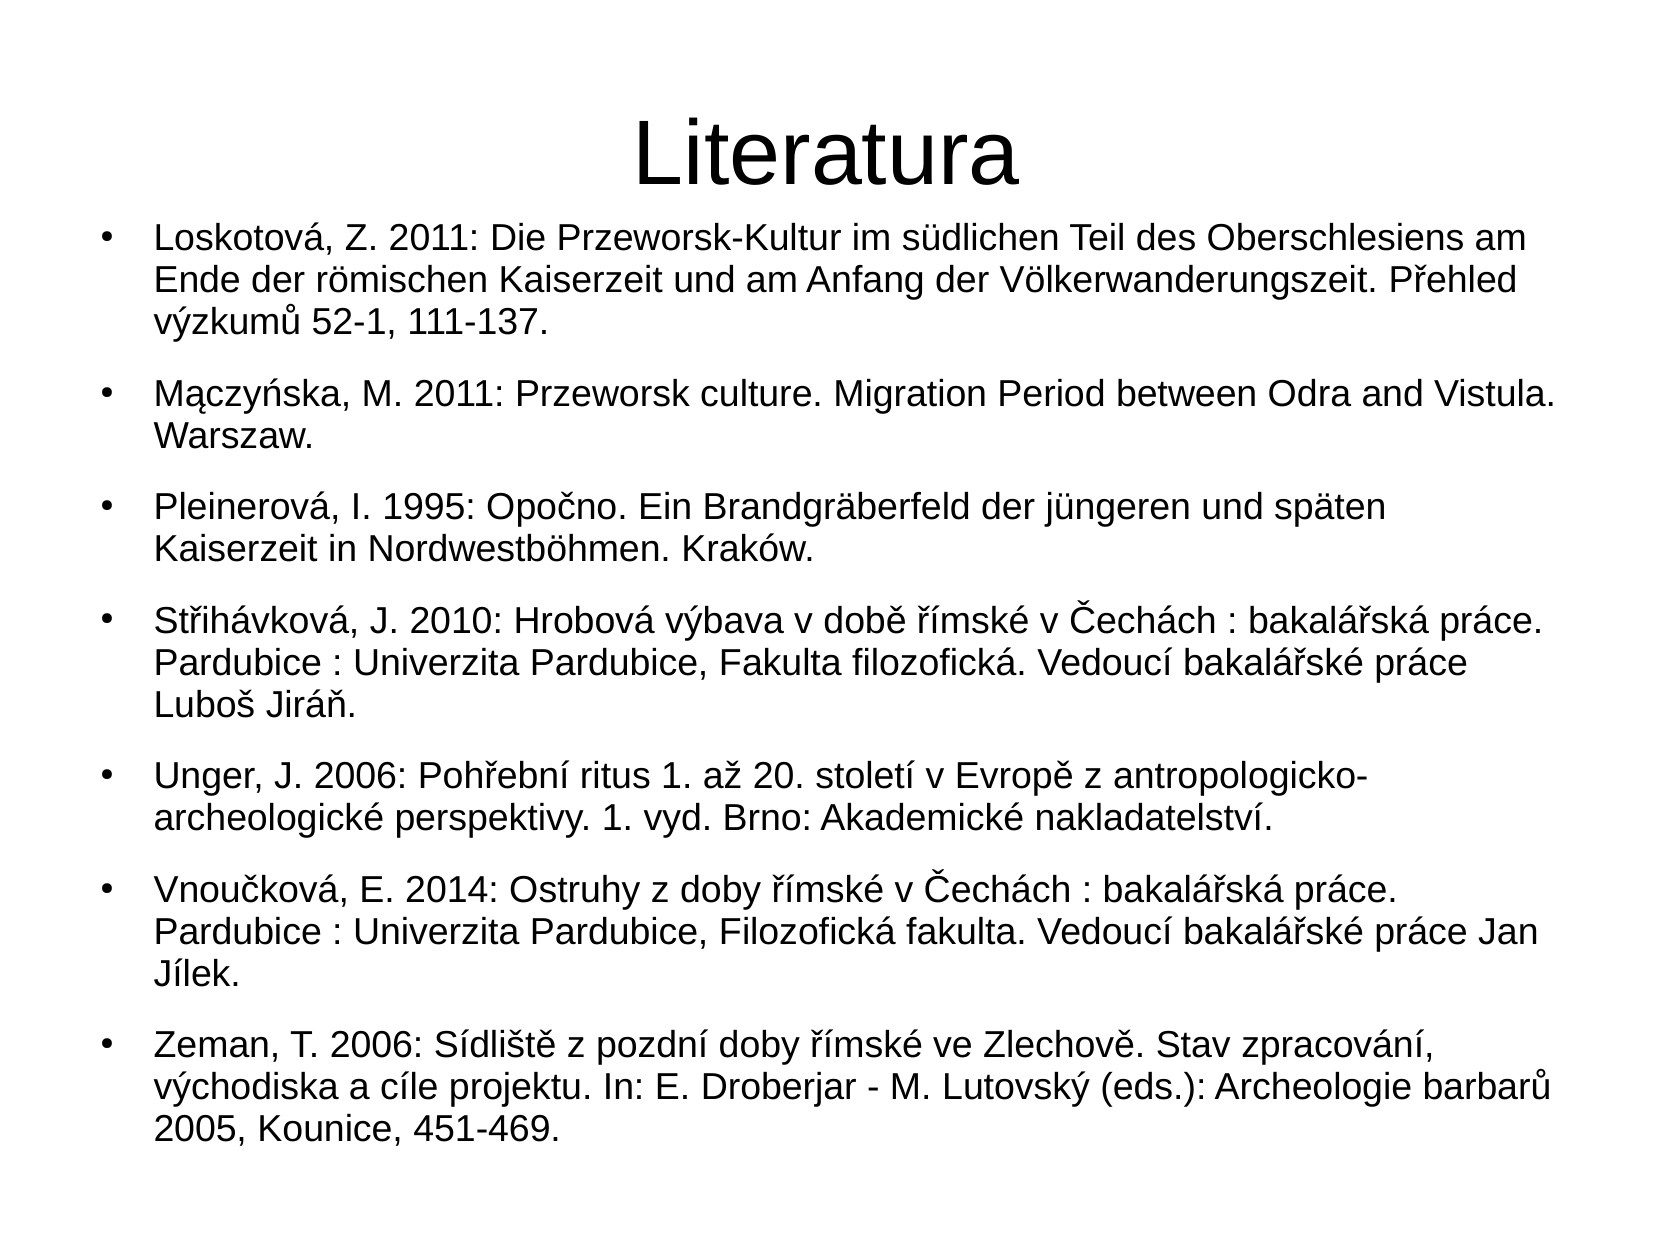

# Literatura
Loskotová, Z. 2011: Die Przeworsk-Kultur im südlichen Teil des Oberschlesiens am Ende der römischen Kaiserzeit und am Anfang der Völkerwanderungszeit. Přehled výzkumů 52-1, 111-137.
Mączyńska, M. 2011: Przeworsk culture. Migration Period between Odra and Vistula. Warszaw.
Pleinerová, I. 1995: Opočno. Ein Brandgräberfeld der jüngeren und späten Kaiserzeit in Nordwestböhmen. Kraków.
Střihávková, J. 2010: Hrobová výbava v době římské v Čechách : bakalářská práce. Pardubice : Univerzita Pardubice, Fakulta filozofická. Vedoucí bakalářské práce Luboš Jiráň.
Unger, J. 2006: Pohřební ritus 1. až 20. století v Evropě z antropologicko-archeologické perspektivy. 1. vyd. Brno: Akademické nakladatelství.
Vnoučková, E. 2014: Ostruhy z doby římské v Čechách : bakalářská práce. Pardubice : Univerzita Pardubice, Filozofická fakulta. Vedoucí bakalářské práce Jan Jílek.
Zeman, T. 2006: Sídliště z pozdní doby římské ve Zlechově. Stav zpracování, východiska a cíle projektu. In: E. Droberjar - M. Lutovský (eds.): Archeologie barbarů 2005, Kounice, 451-469.